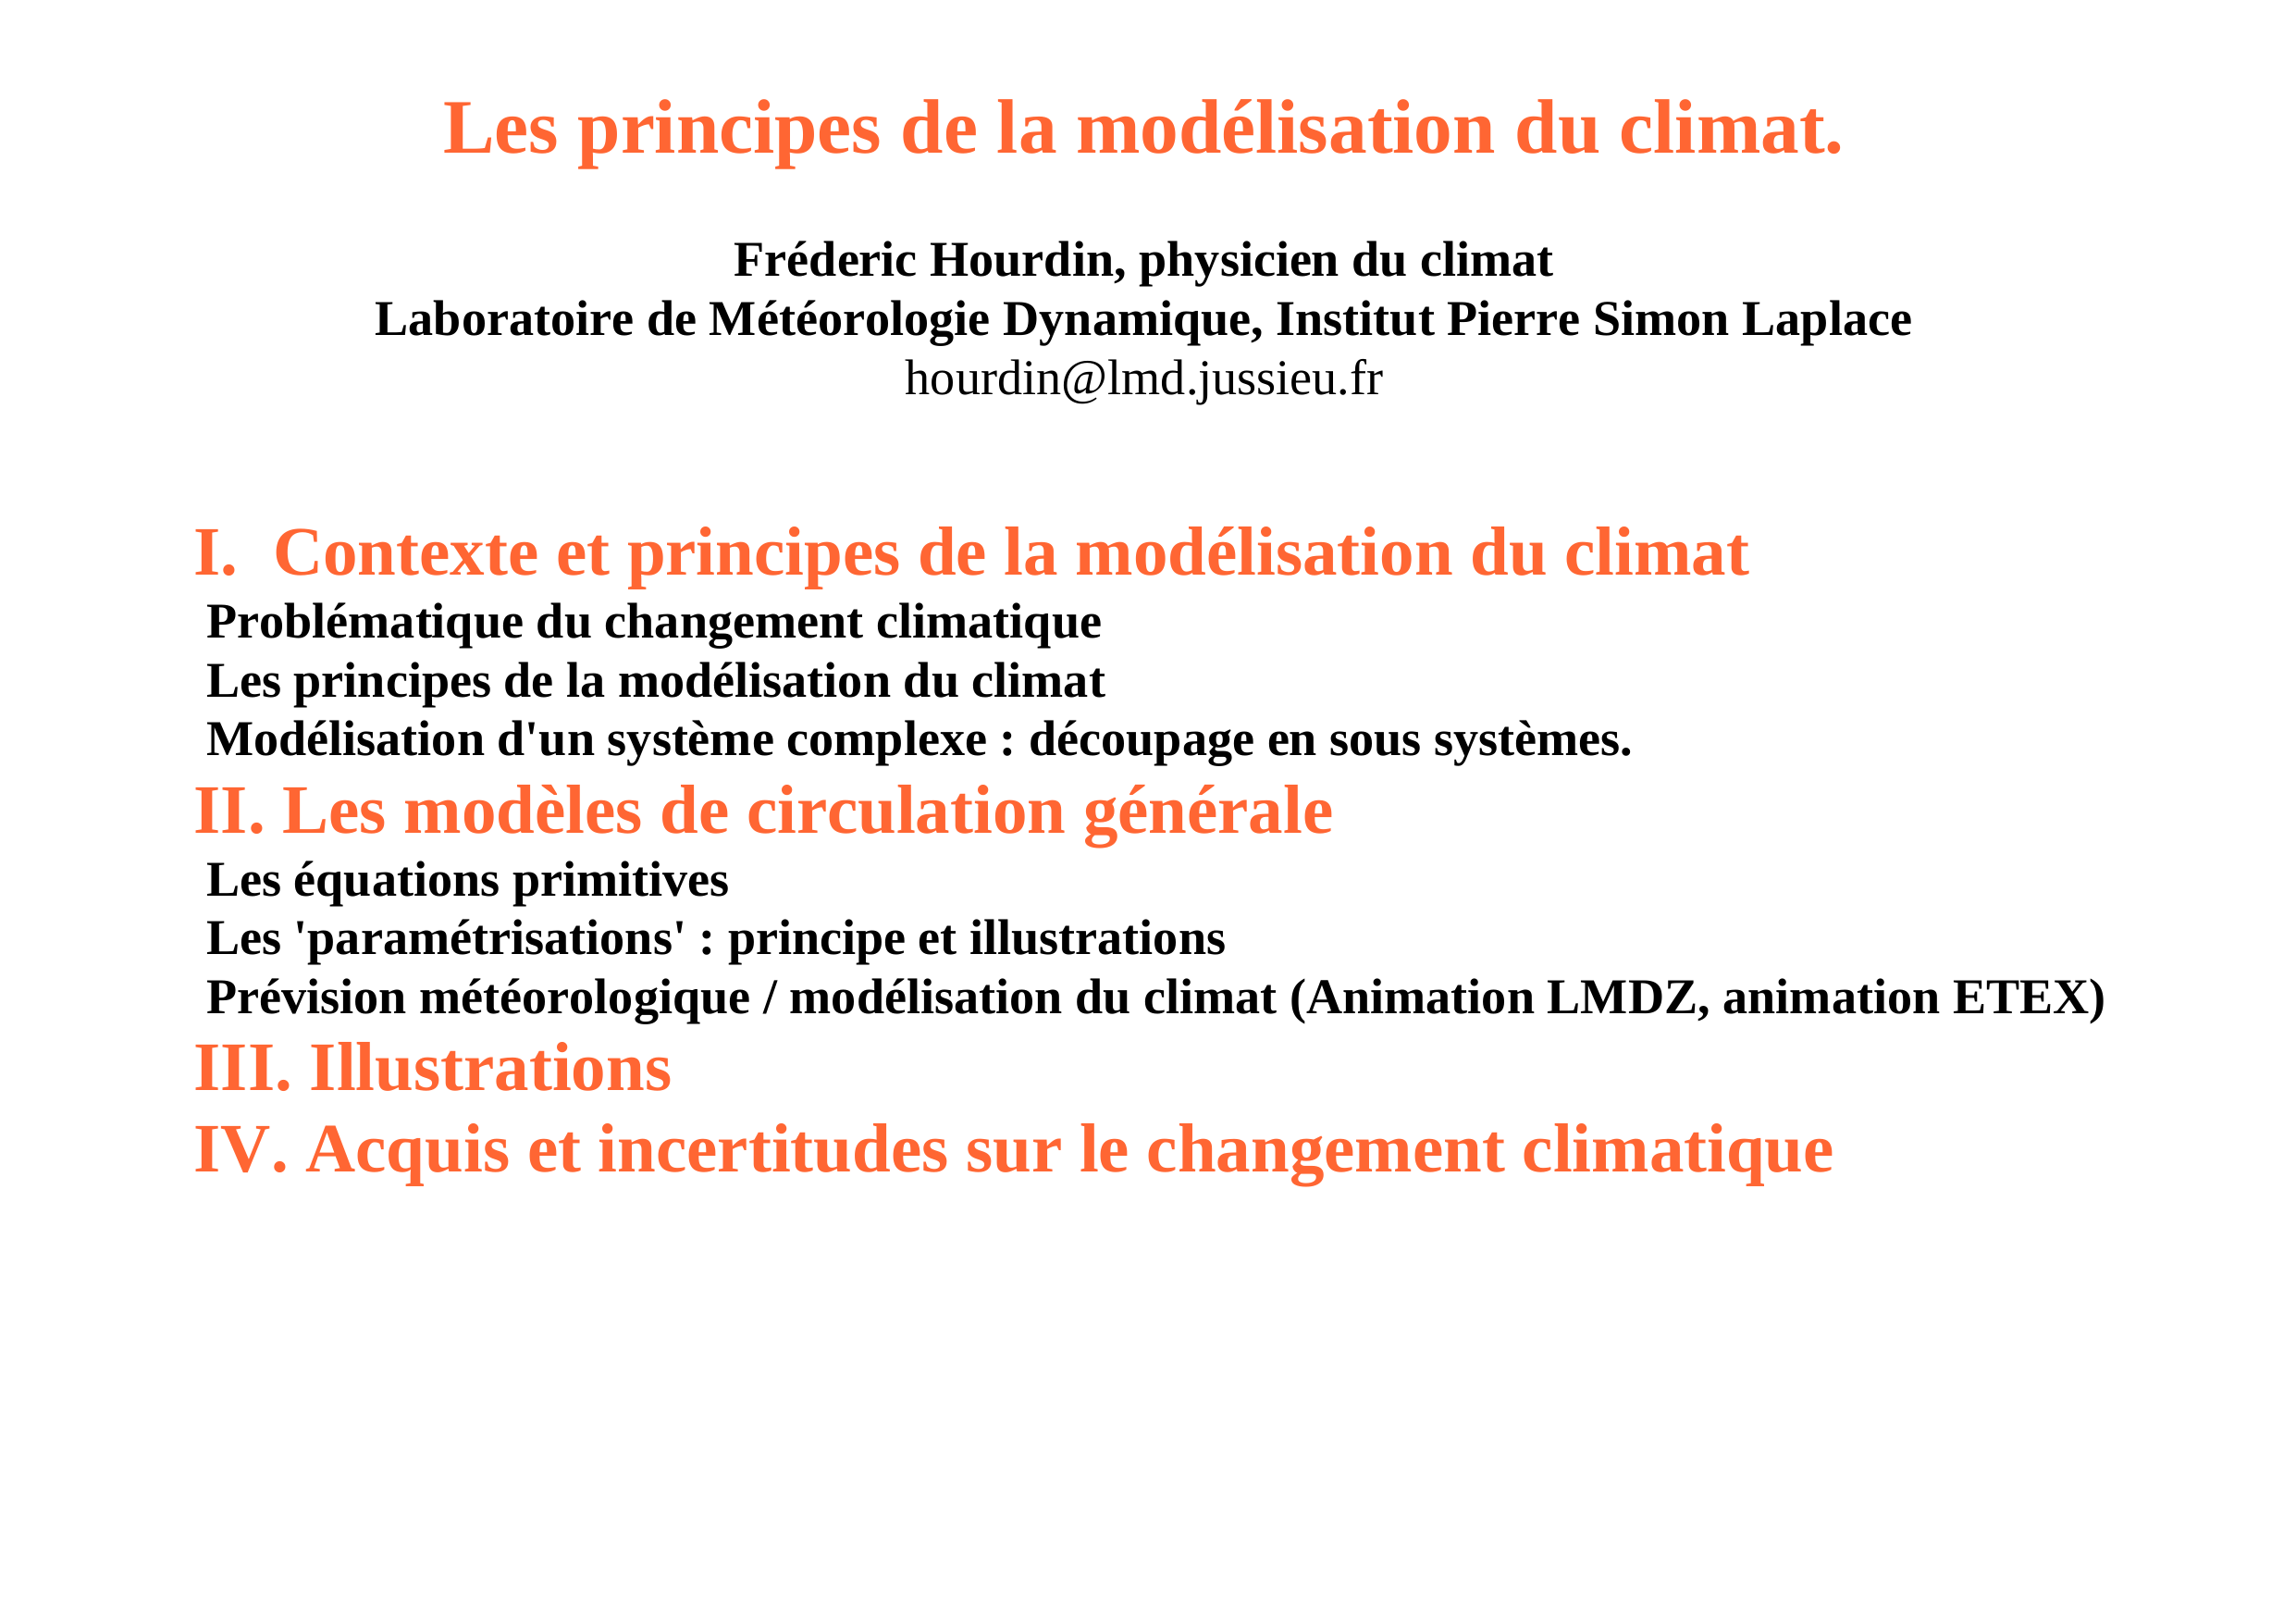

Les principes de la modélisation du climat.
Fréderic Hourdin, physicien du climat
Laboratoire de Météorologie Dynamique, Institut Pierre Simon Laplace
hourdin@lmd.jussieu.fr
I. Contexte et principes de la modélisation du climat
 Problématique du changement climatique
 Les principes de la modélisation du climat
 Modélisation d'un système complexe : découpage en sous systèmes.
II. Les modèles de circulation générale
 Les équations primitives
 Les 'paramétrisations' : principe et illustrations
 Prévision météorologique / modélisation du climat (Animation LMDZ, animation ETEX)
III. Illustrations
IV. Acquis et incertitudes sur le changement climatique